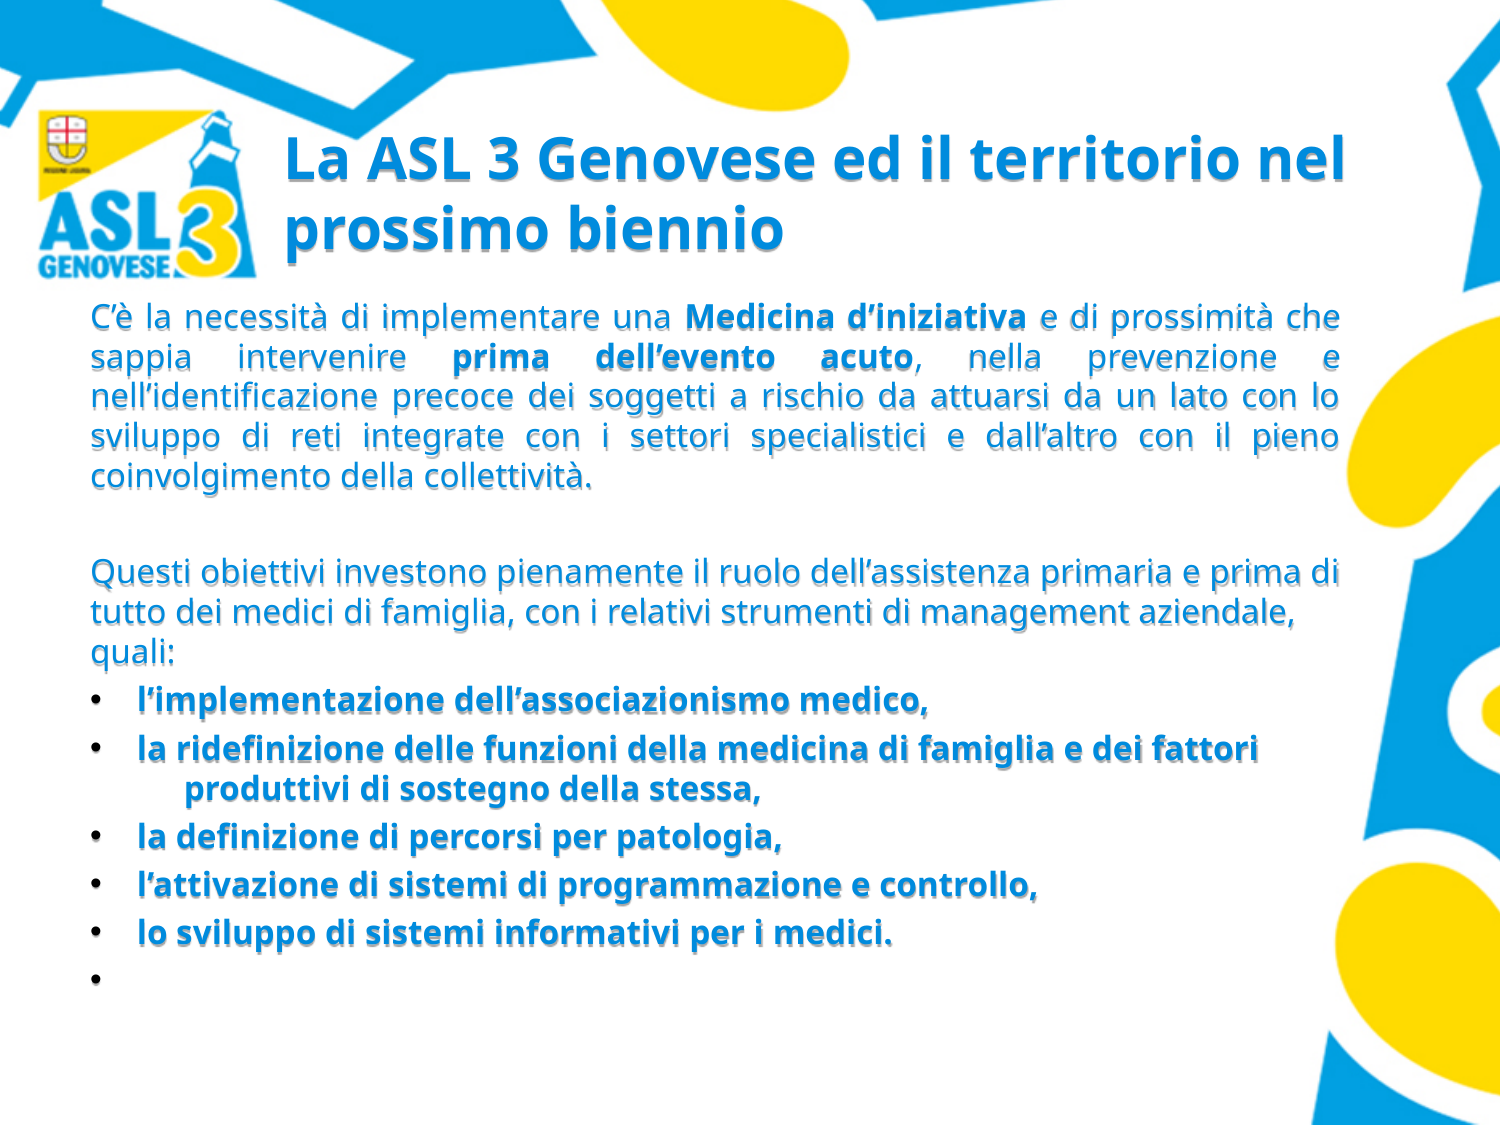

# La ASL 3 Genovese ed il territorio nel prossimo biennio
C’è la necessità di implementare una Medicina d’iniziativa e di prossimità che sappia intervenire prima dell’evento acuto, nella prevenzione e nell’identificazione precoce dei soggetti a rischio da attuarsi da un lato con lo sviluppo di reti integrate con i settori specialistici e dall’altro con il pieno coinvolgimento della collettività.
Questi obiettivi investono pienamente il ruolo dell’assistenza primaria e prima di tutto dei medici di famiglia, con i relativi strumenti di management aziendale, quali:
l’implementazione dell’associazionismo medico,
la ridefinizione delle funzioni della medicina di famiglia e dei fattori produttivi di sostegno della stessa,
la definizione di percorsi per patologia,
l’attivazione di sistemi di programmazione e controllo,
lo sviluppo di sistemi informativi per i medici.